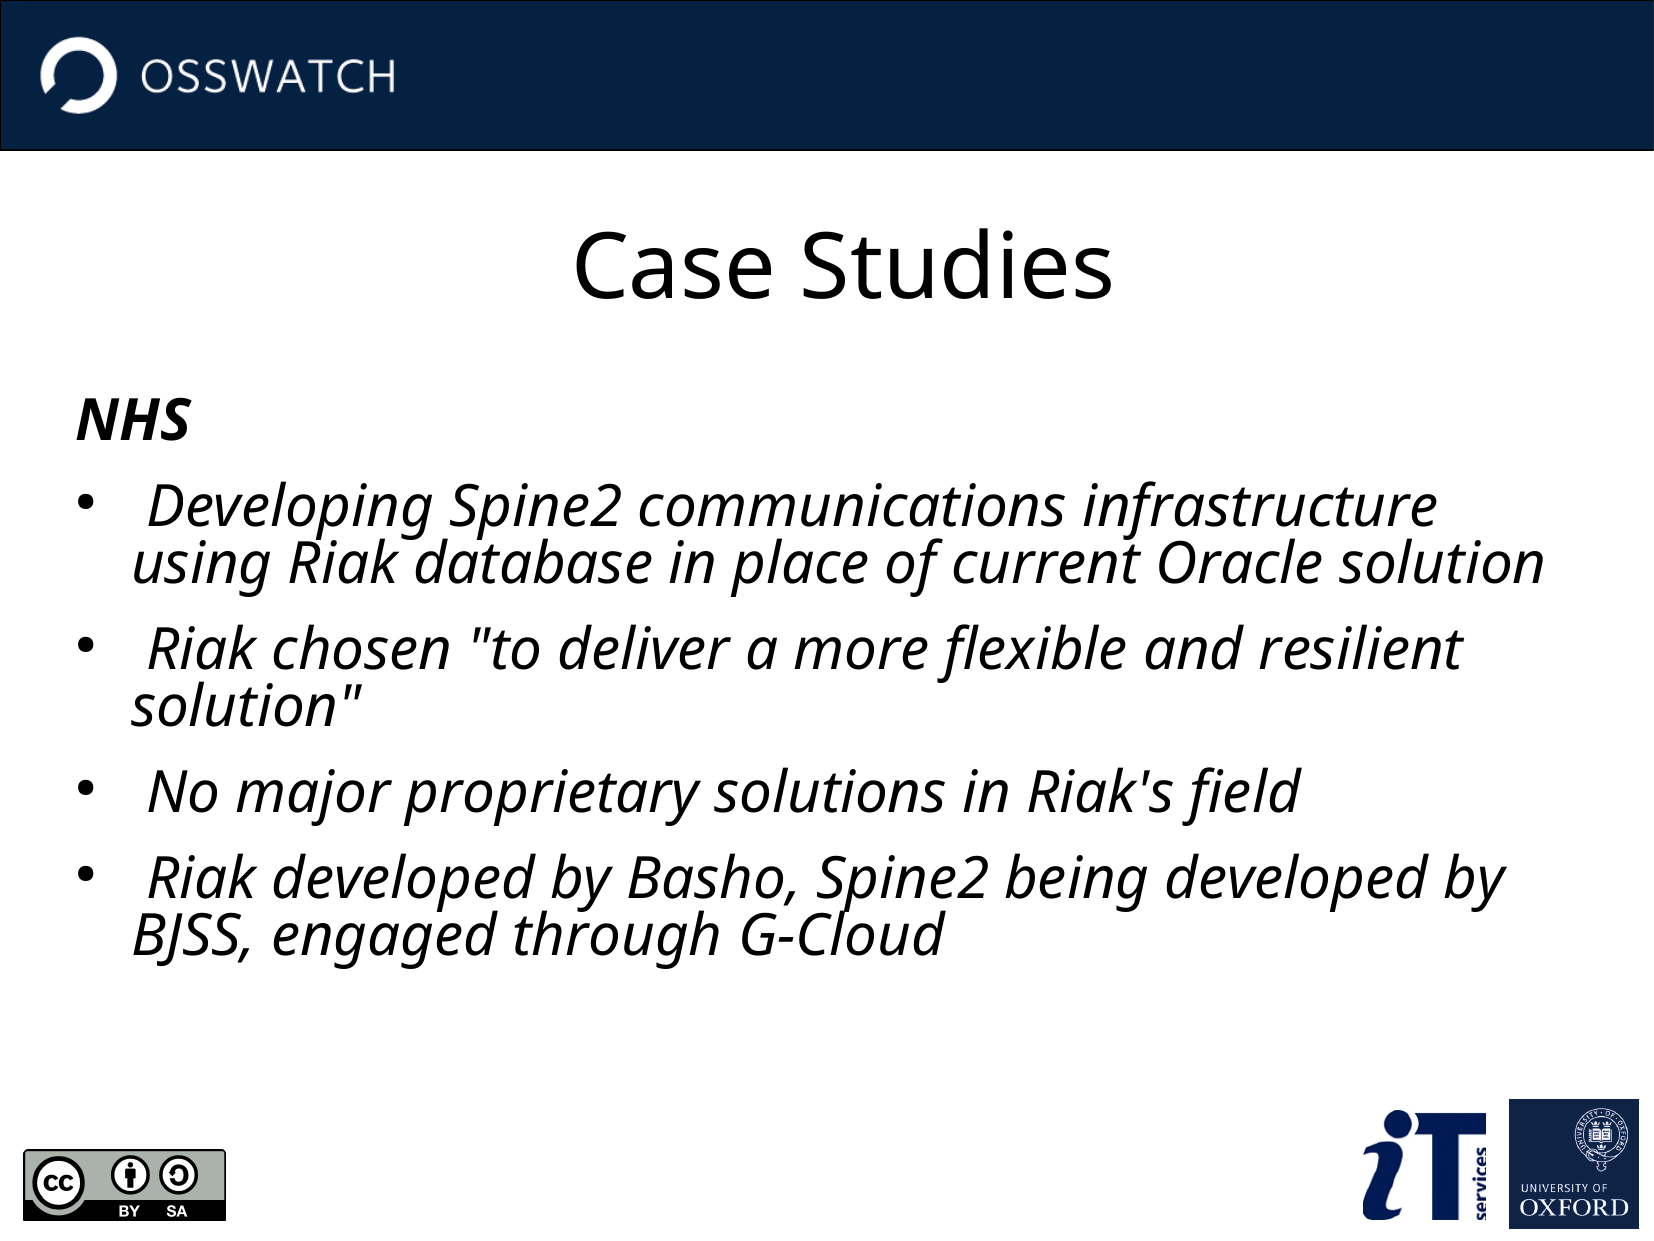

Case Studies
# NHS
 Developing Spine2 communications infrastructure using Riak database in place of current Oracle solution
 Riak chosen "to deliver a more flexible and resilient solution"
 No major proprietary solutions in Riak's field
 Riak developed by Basho, Spine2 being developed by BJSS, engaged through G-Cloud